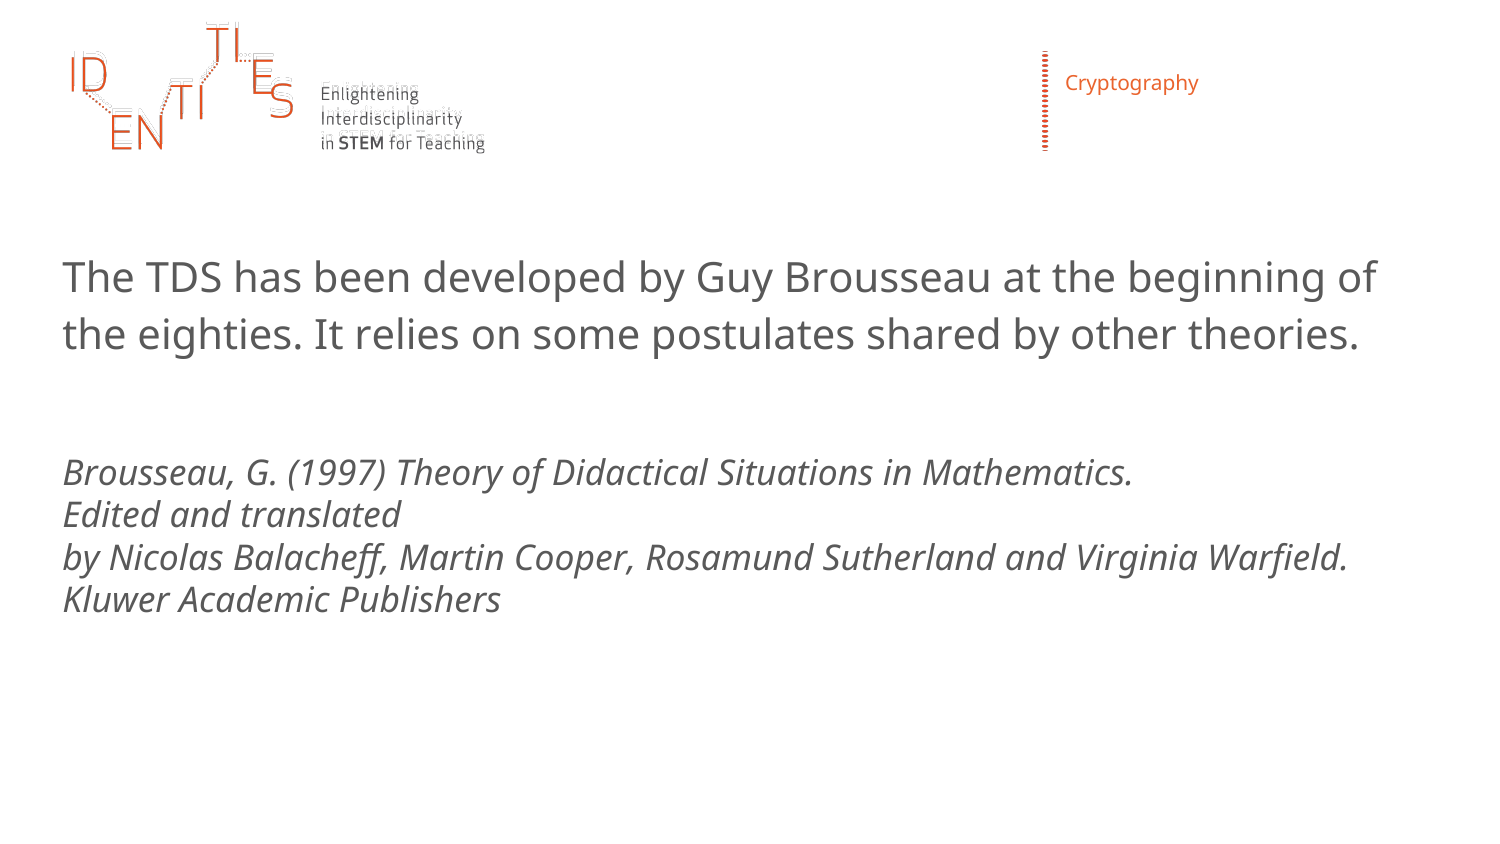

Cryptography
The TDS has been developed by Guy Brousseau at the beginning of the eighties. It relies on some postulates shared by other theories.
Brousseau, G. (1997) Theory of Didactical Situations in Mathematics.
Edited and translated
by Nicolas Balacheff, Martin Cooper, Rosamund Sutherland and Virginia Warfield.
Kluwer Academic Publishers